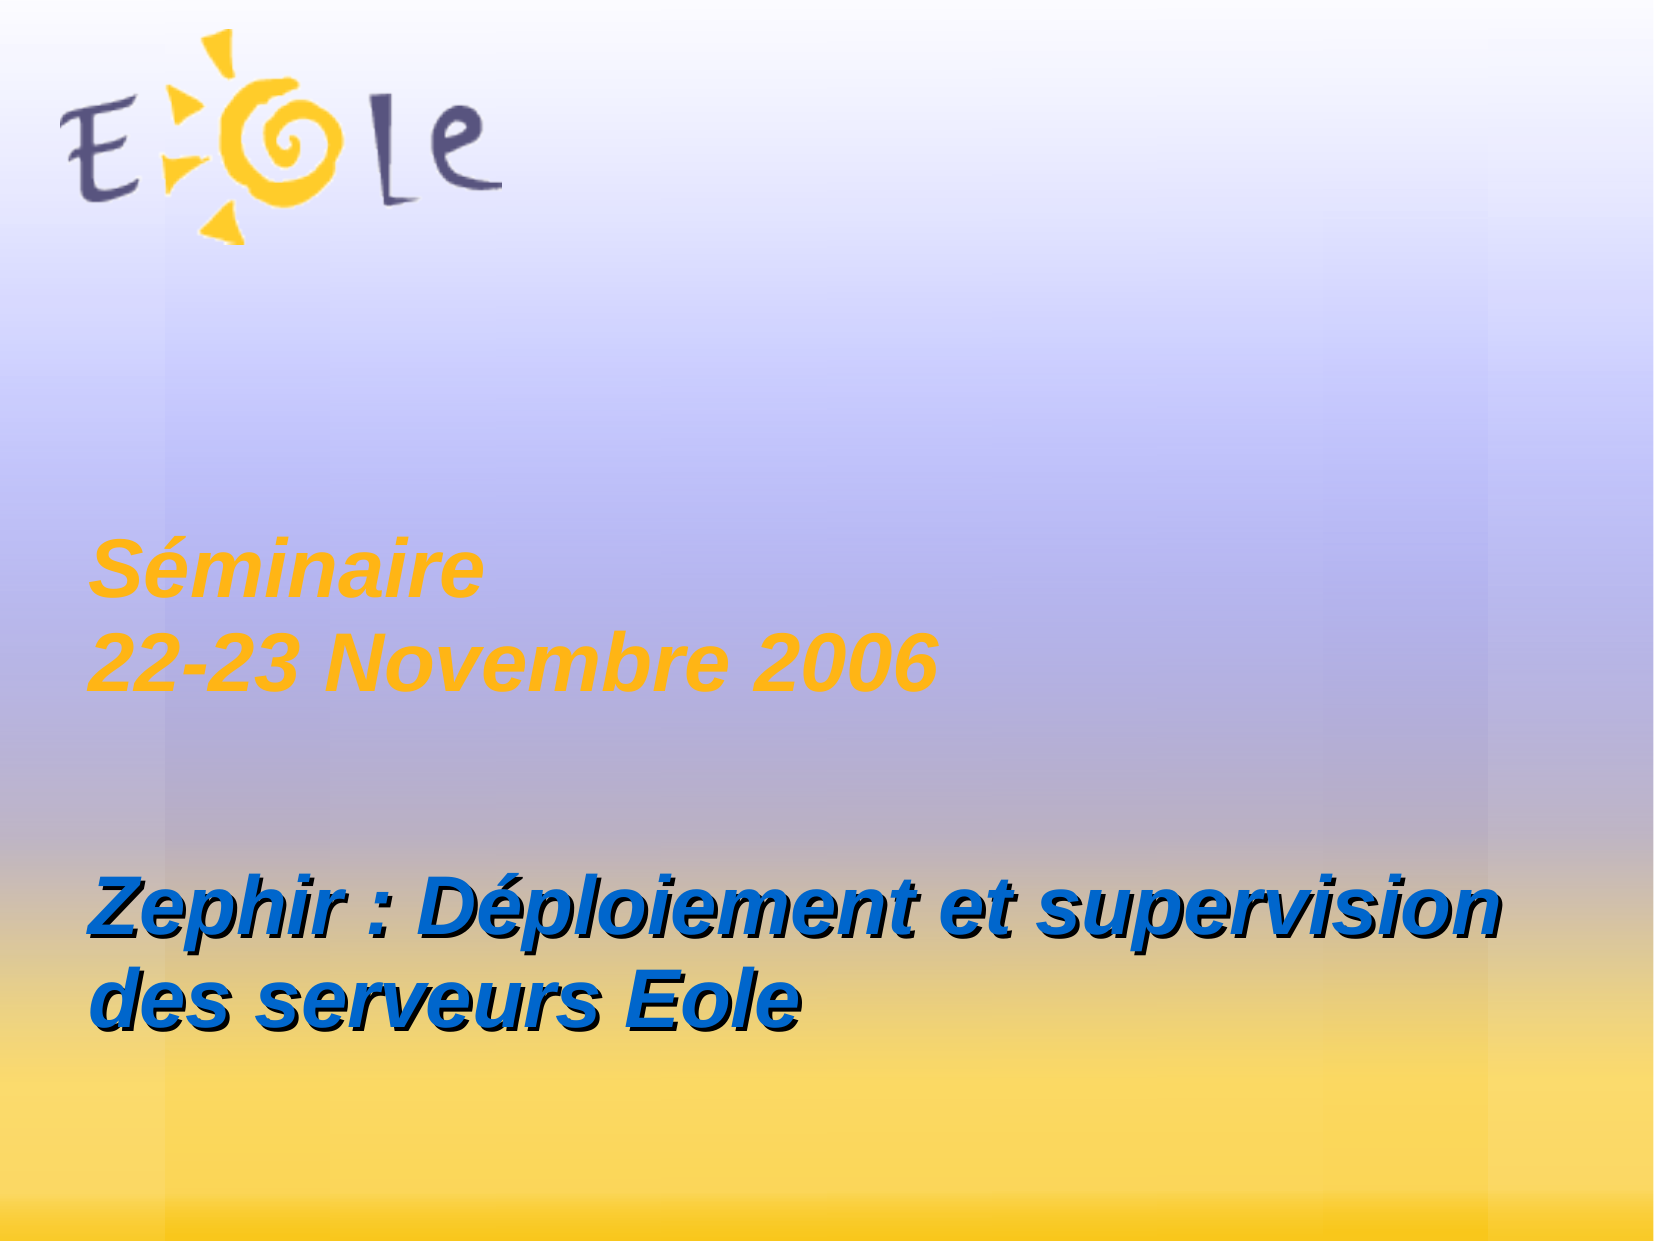

# Séminaire 22-23 Novembre 2006
Zephir : Déploiement et supervision des serveurs Eole